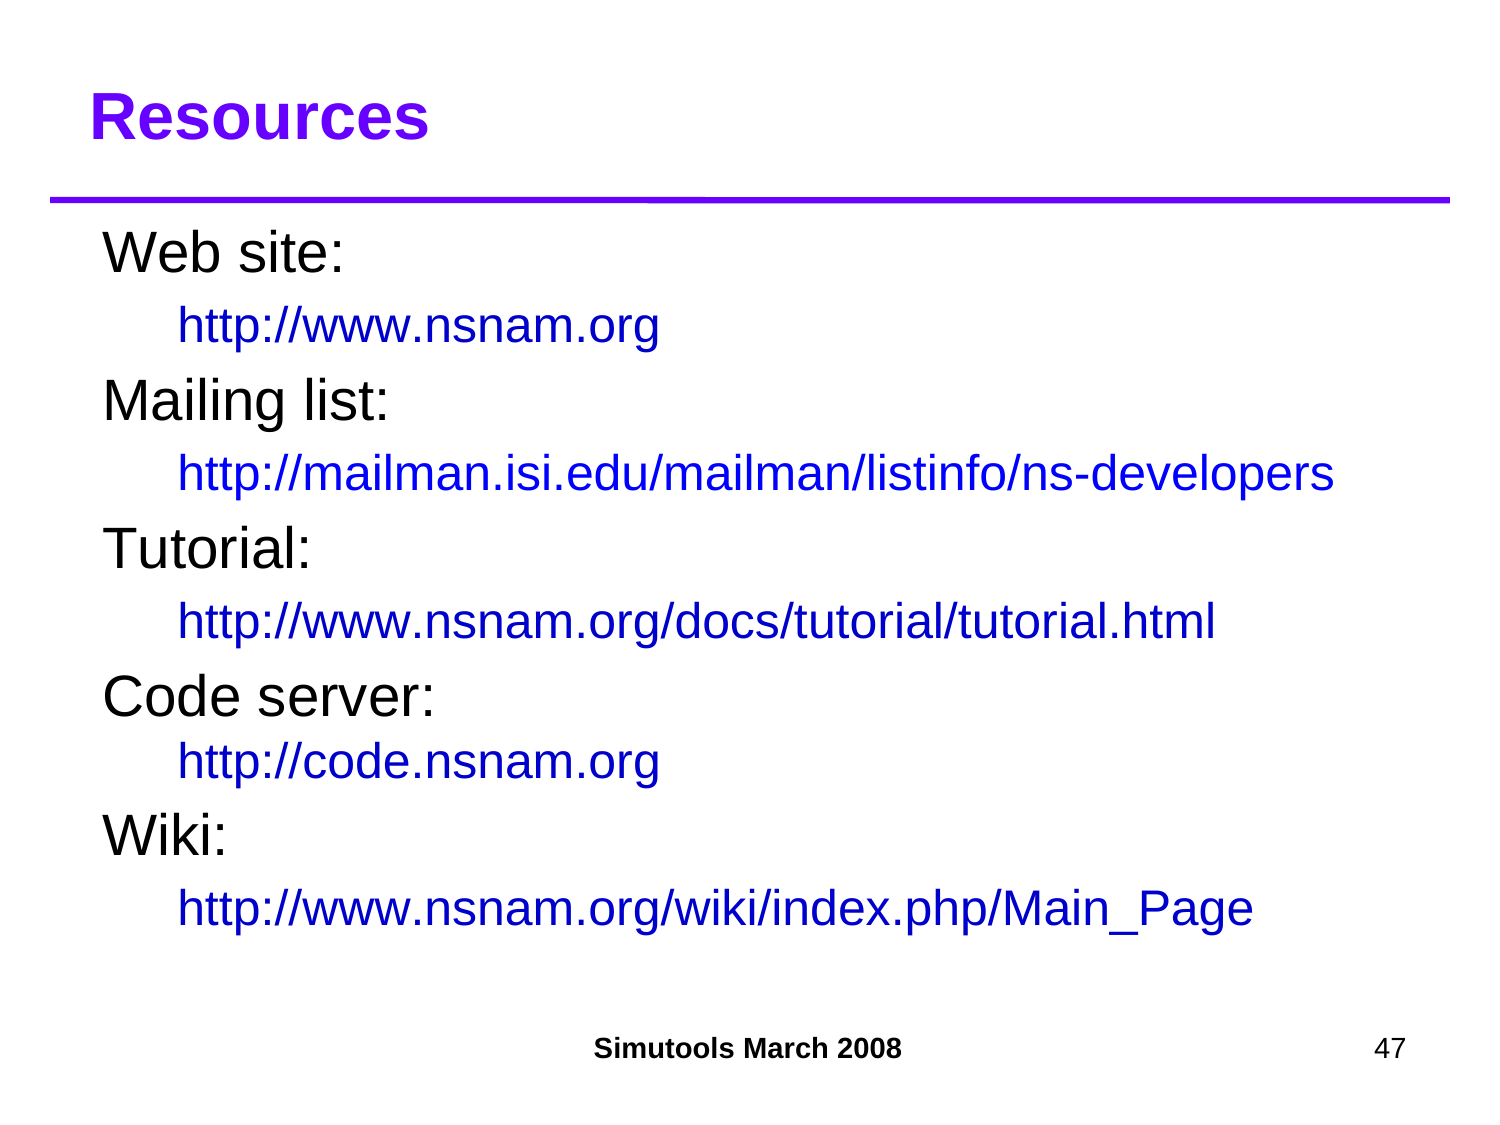

# Resources
Web site:
http://www.nsnam.org
Mailing list:
http://mailman.isi.edu/mailman/listinfo/ns-developers
Tutorial:
http://www.nsnam.org/docs/tutorial/tutorial.html
Code server:
http://code.nsnam.org
Wiki:
http://www.nsnam.org/wiki/index.php/Main_Page
47